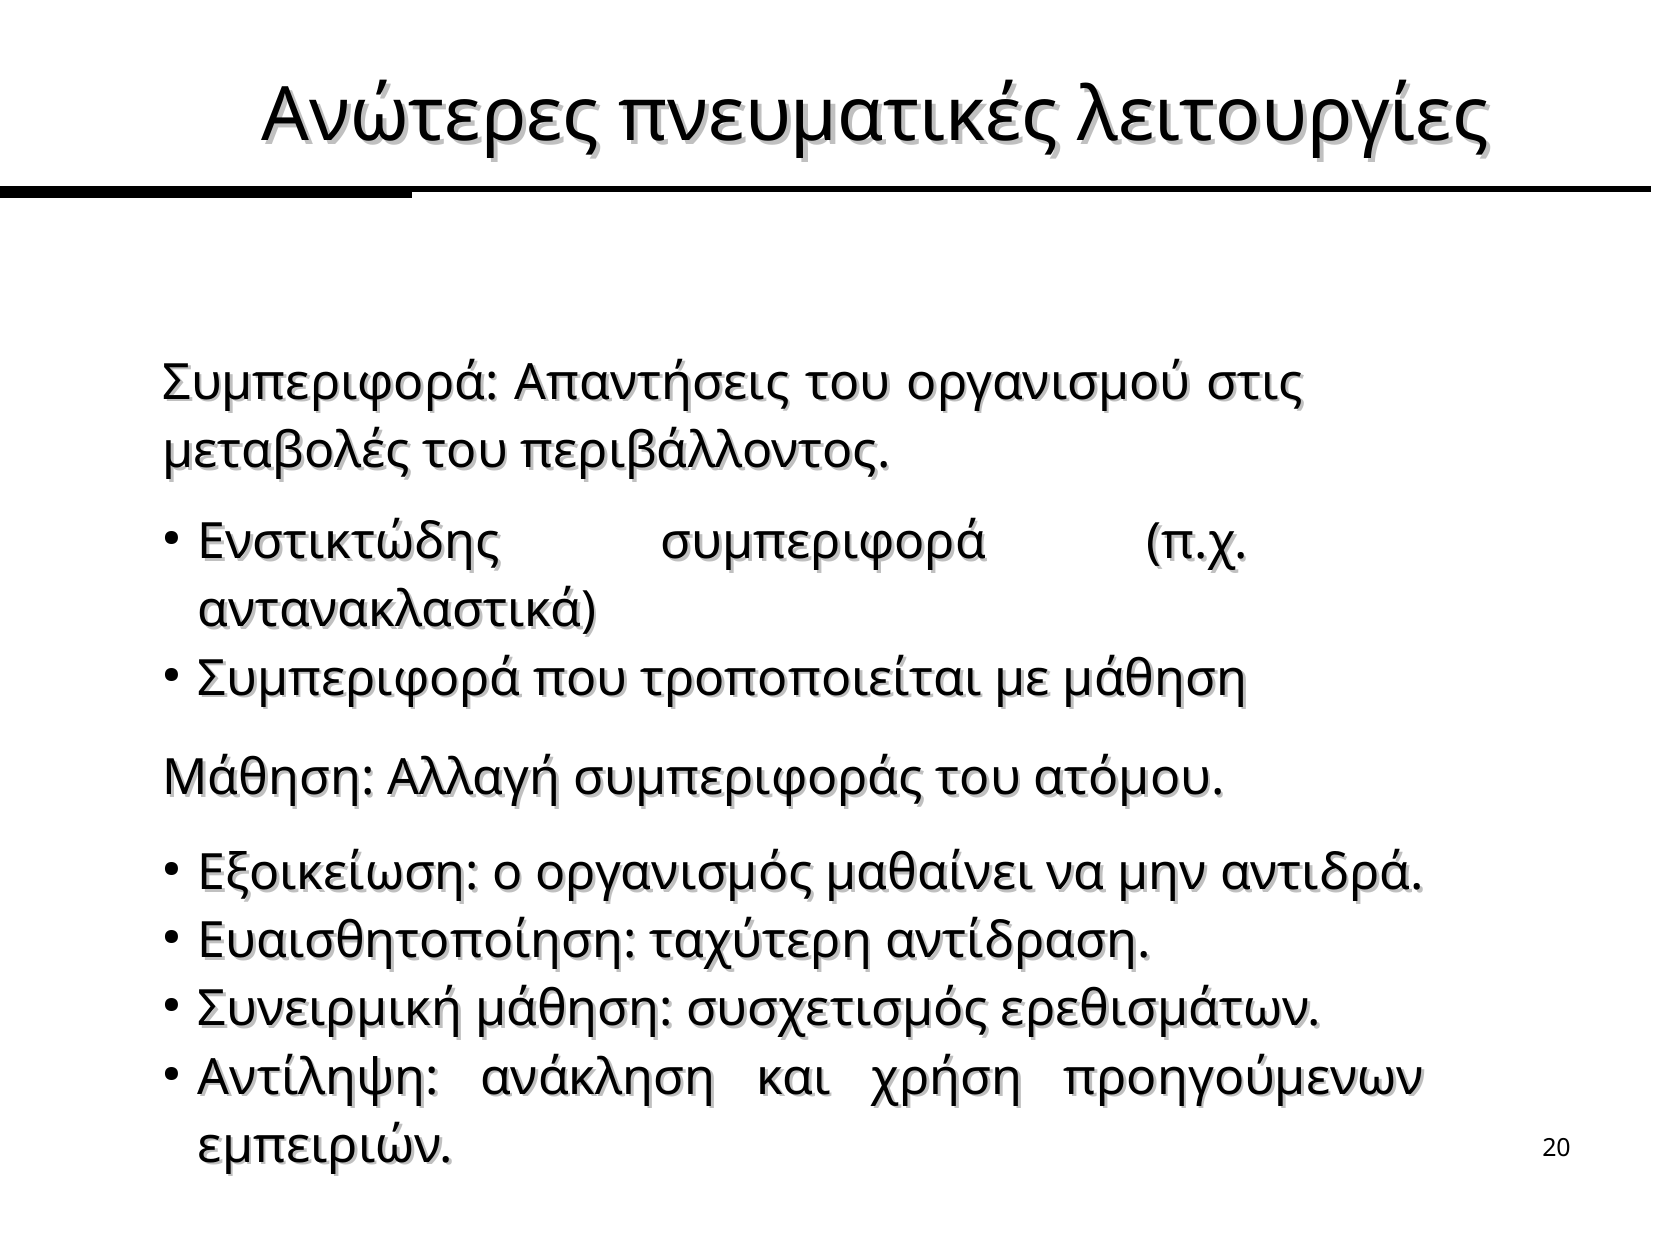

Ανώτερες πνευματικές λειτουργίες
Συμπεριφορά: Απαντήσεις του οργανισμού στις μεταβολές του περιβάλλοντος.
Ενστικτώδης συμπεριφορά (π.χ. αντανακλαστικά)
Συμπεριφορά που τροποποιείται με μάθηση
Μάθηση: Αλλαγή συμπεριφοράς του ατόμου.
Εξοικείωση: ο οργανισμός μαθαίνει να μην αντιδρά.
Ευαισθητοποίηση: ταχύτερη αντίδραση.
Συνειρμική μάθηση: συσχετισμός ερεθισμάτων.
Αντίληψη: ανάκληση και χρήση προηγούμενων εμπειριών.
20